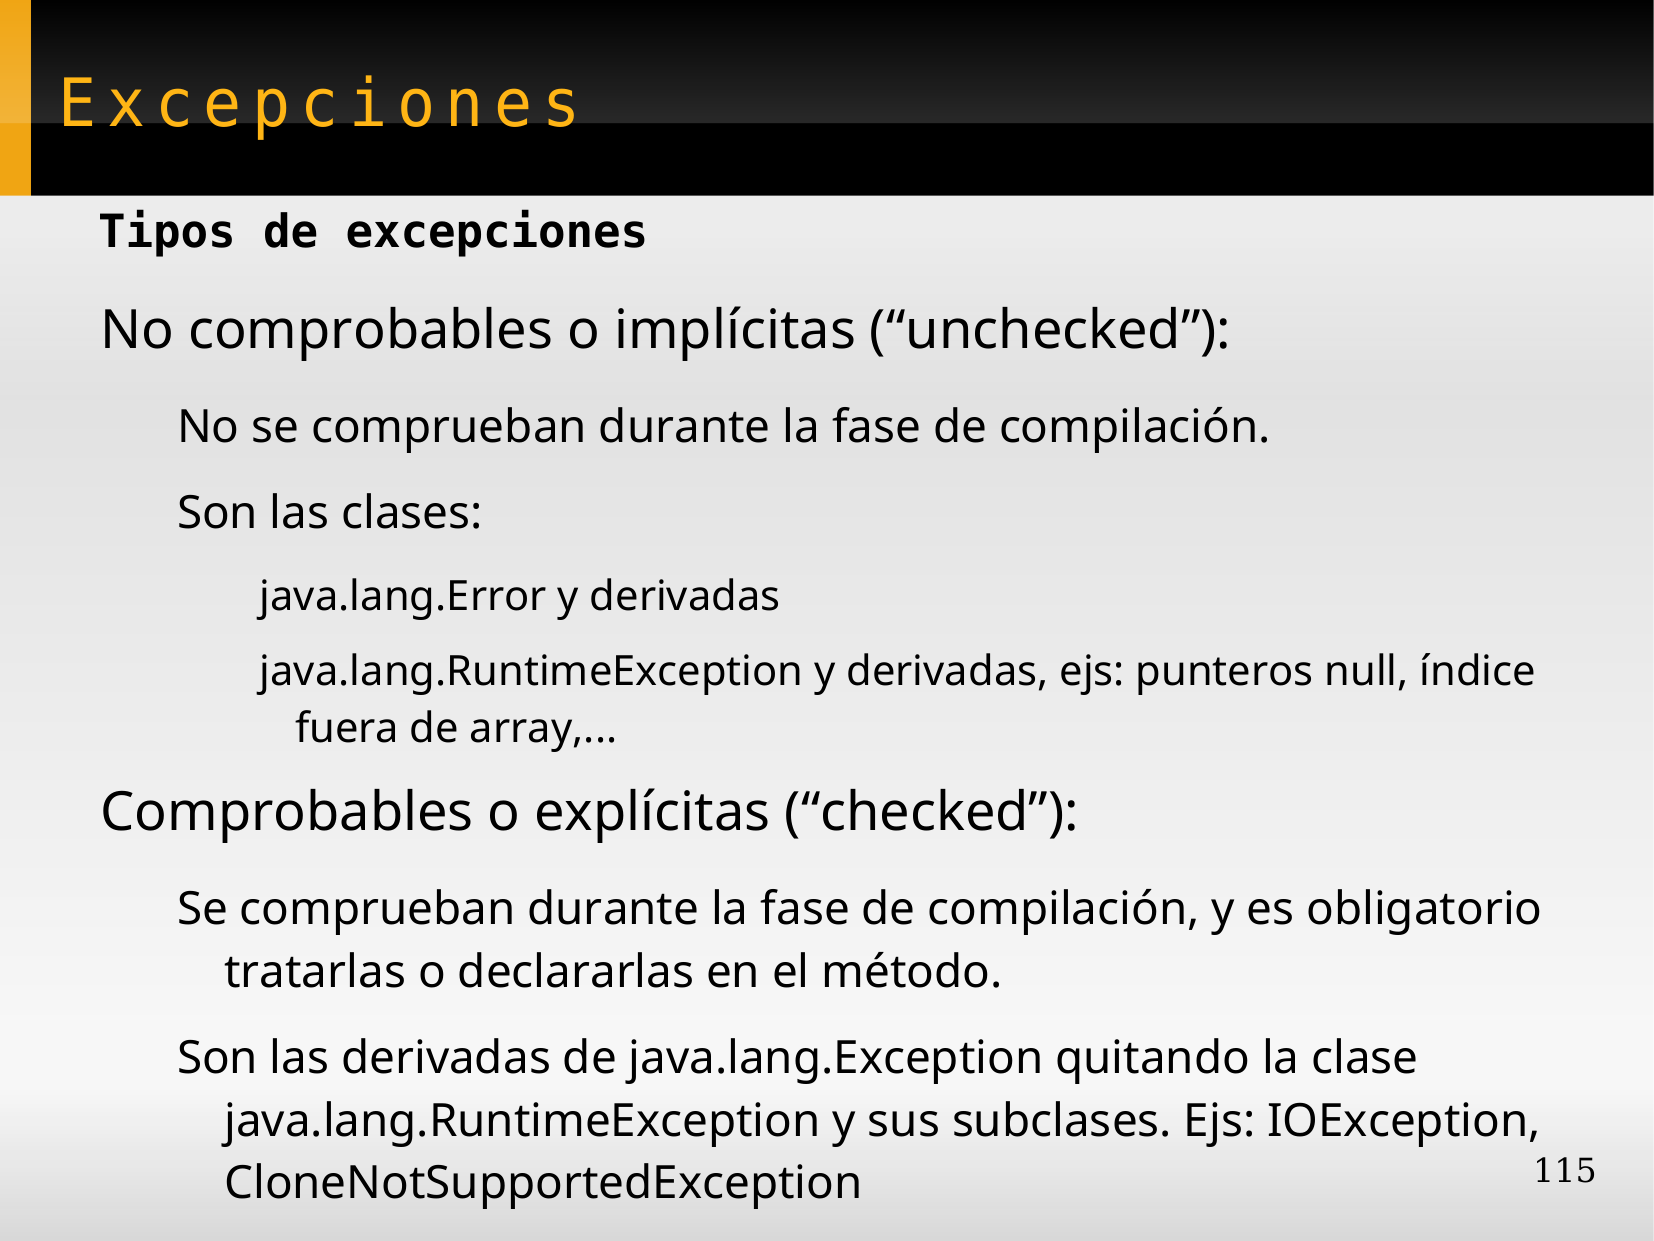

# Excepciones
Tipos de excepciones
No comprobables o implícitas (“unchecked”):
No se comprueban durante la fase de compilación.
Son las clases:
java.lang.Error y derivadas
java.lang.RuntimeException y derivadas, ejs: punteros null, índice fuera de array,...
Comprobables o explícitas (“checked”):
Se comprueban durante la fase de compilación, y es obligatorio tratarlas o declararlas en el método.
Son las derivadas de java.lang.Exception quitando la clase java.lang.RuntimeException y sus subclases. Ejs: IOException, CloneNotSupportedException
115